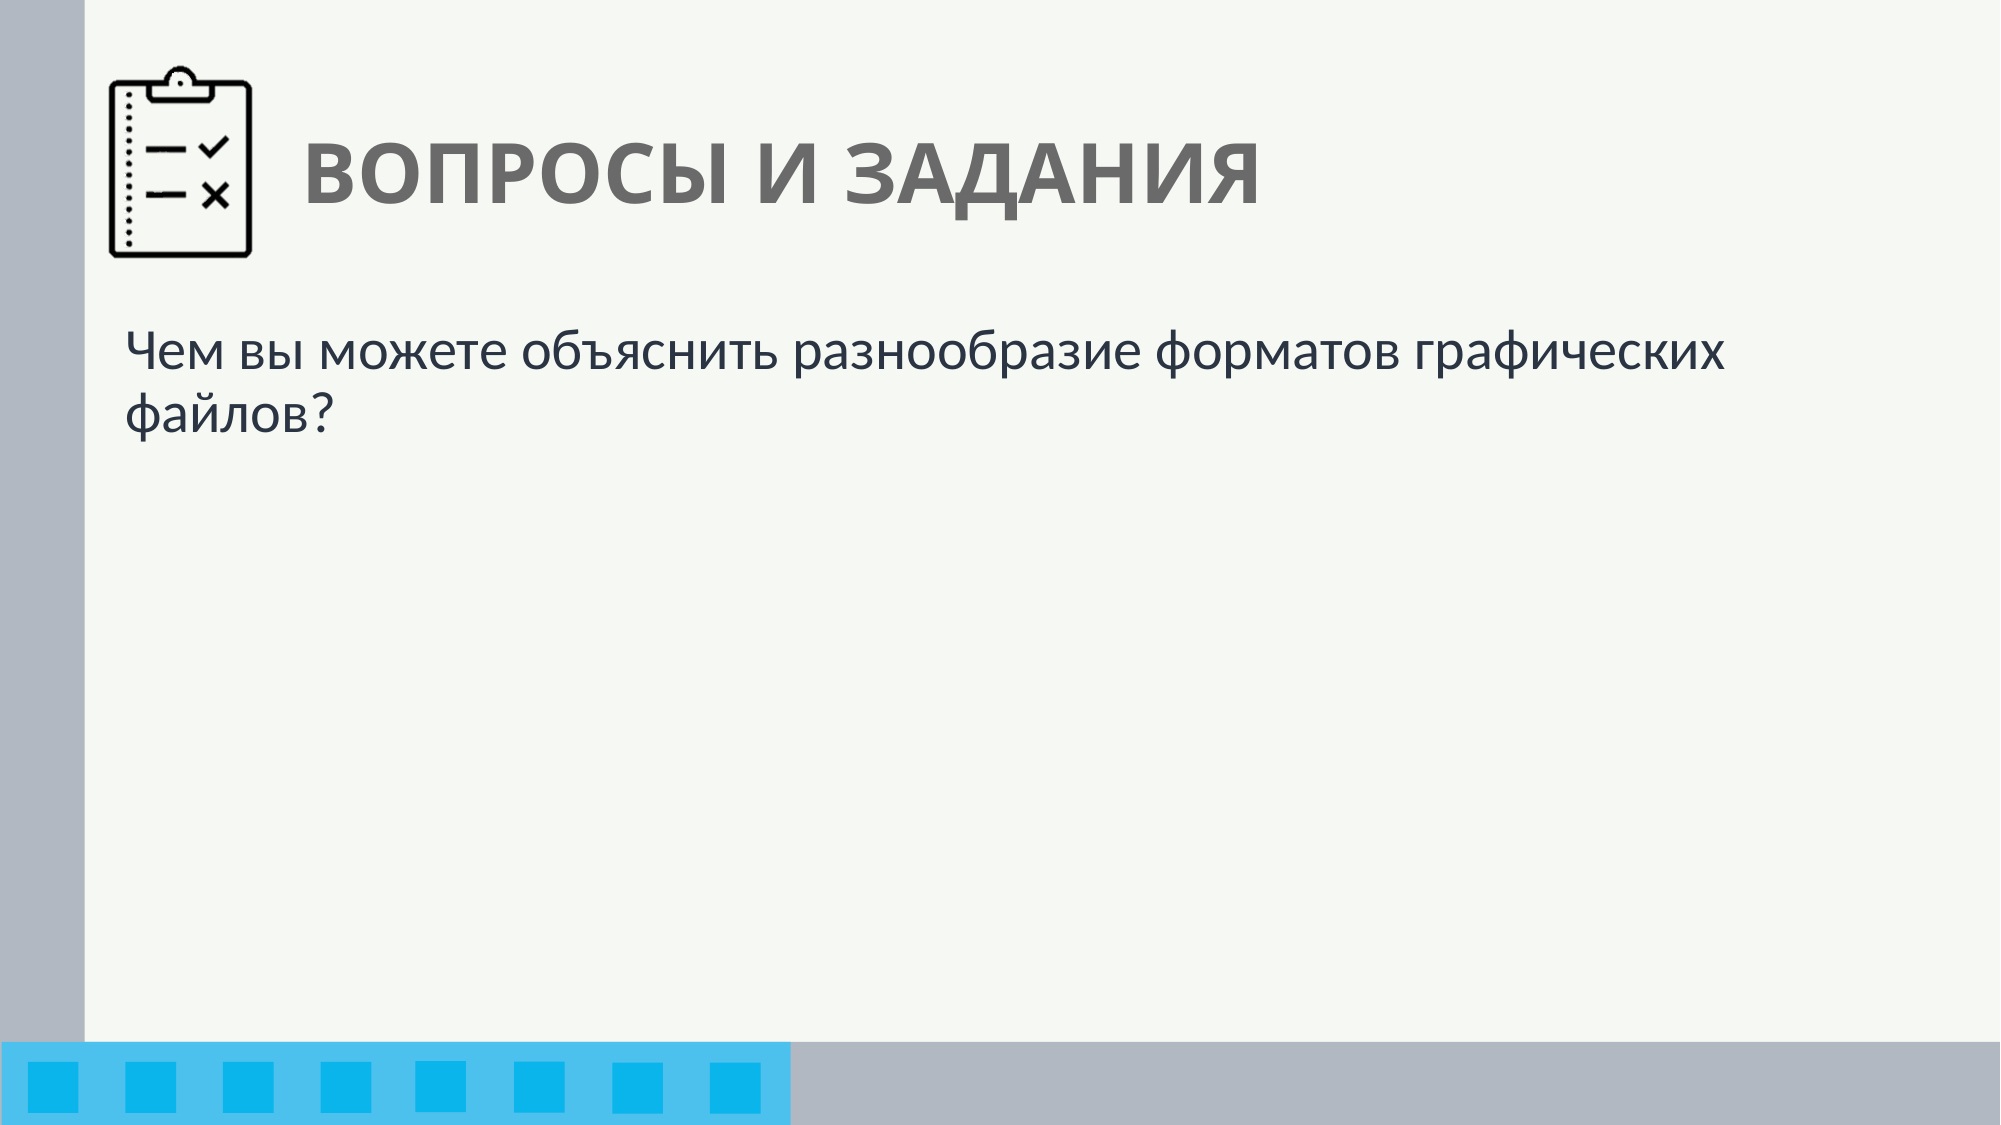

# ВОПРОСЫ И ЗАДАНИЯ
Чем вы можете объяснить разнообразие форматов графических файлов?